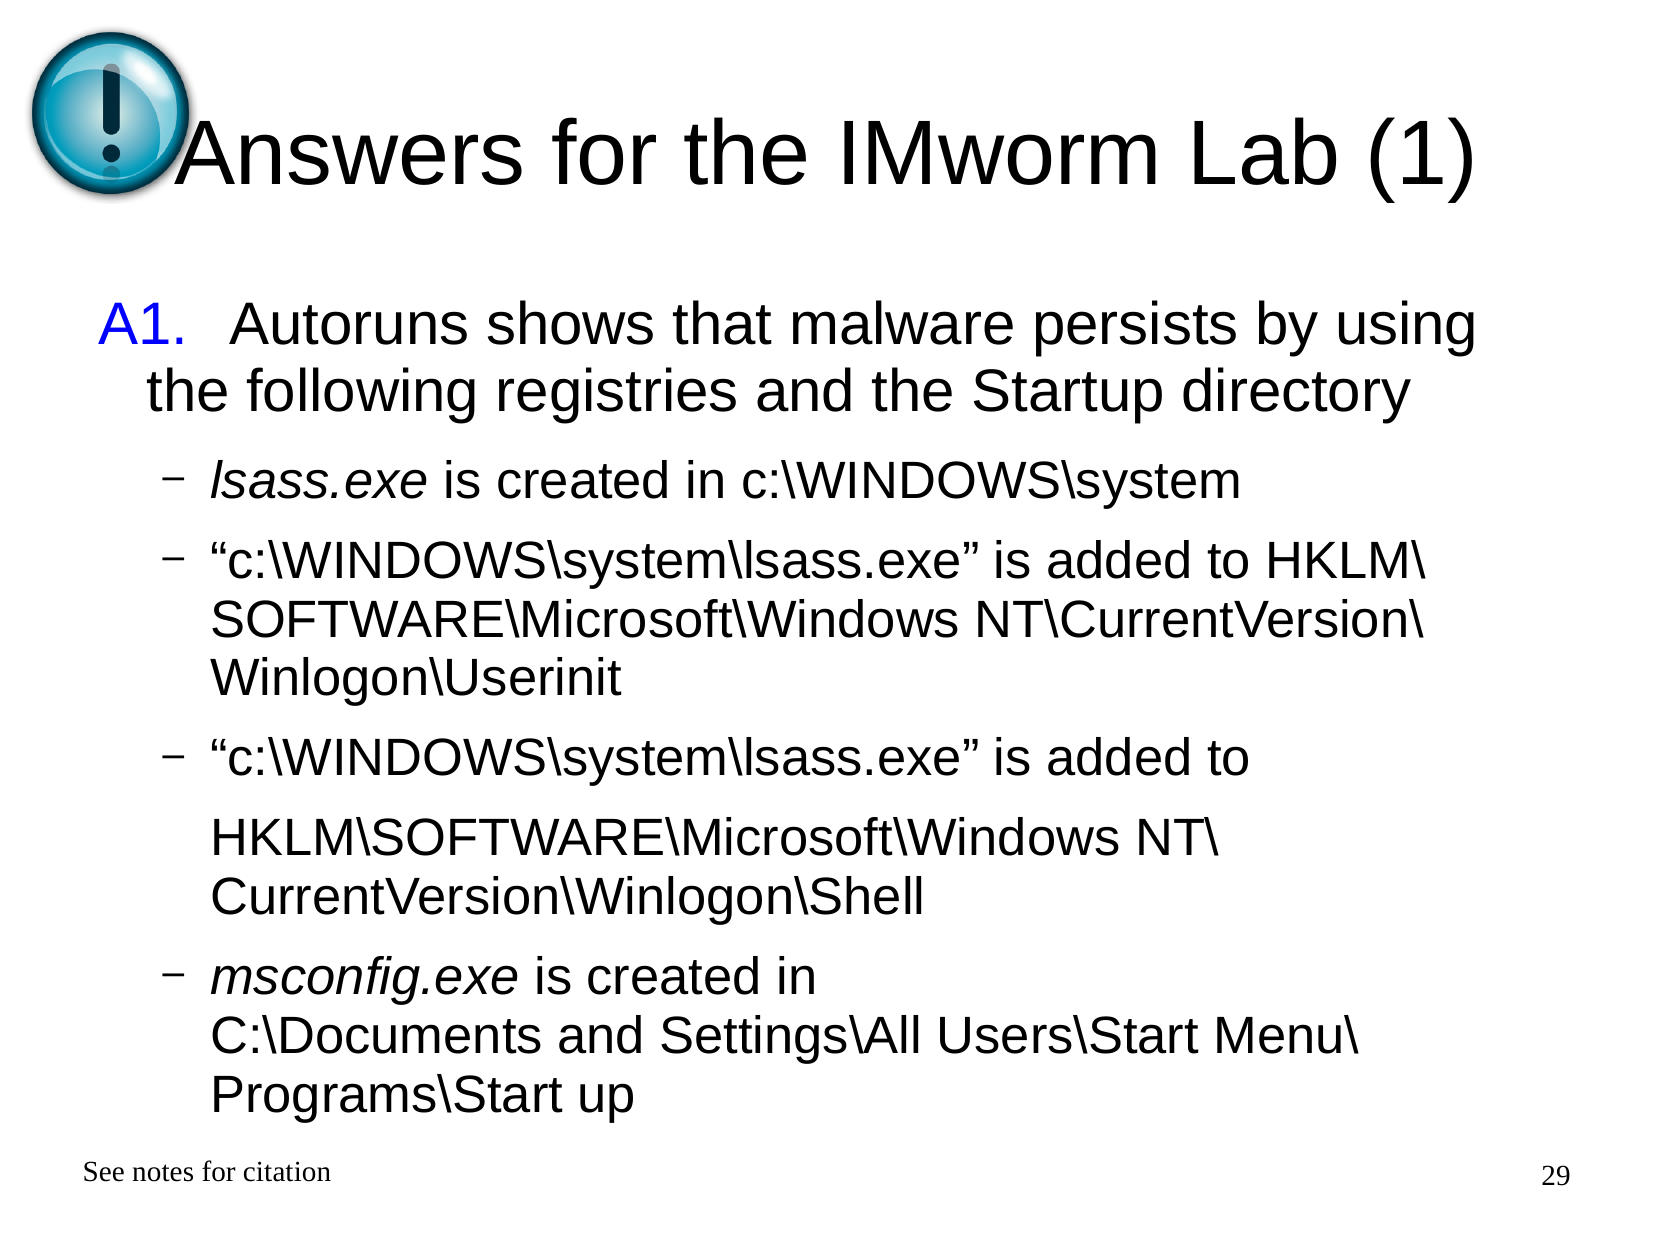

# Answers for the IMworm Lab (1)
 Autoruns shows that malware persists by using the following registries and the Startup directory
lsass.exe is created in c:\WINDOWS\system
“c:\WINDOWS\system\lsass.exe” is added to HKLM\SOFTWARE\Microsoft\Windows NT\CurrentVersion\Winlogon\Userinit
“c:\WINDOWS\system\lsass.exe” is added to
HKLM\SOFTWARE\Microsoft\Windows NT\CurrentVersion\Winlogon\Shell
msconfig.exe is created in
C:\Documents and Settings\All Users\Start Menu\Programs\Start up
See notes for citation
29